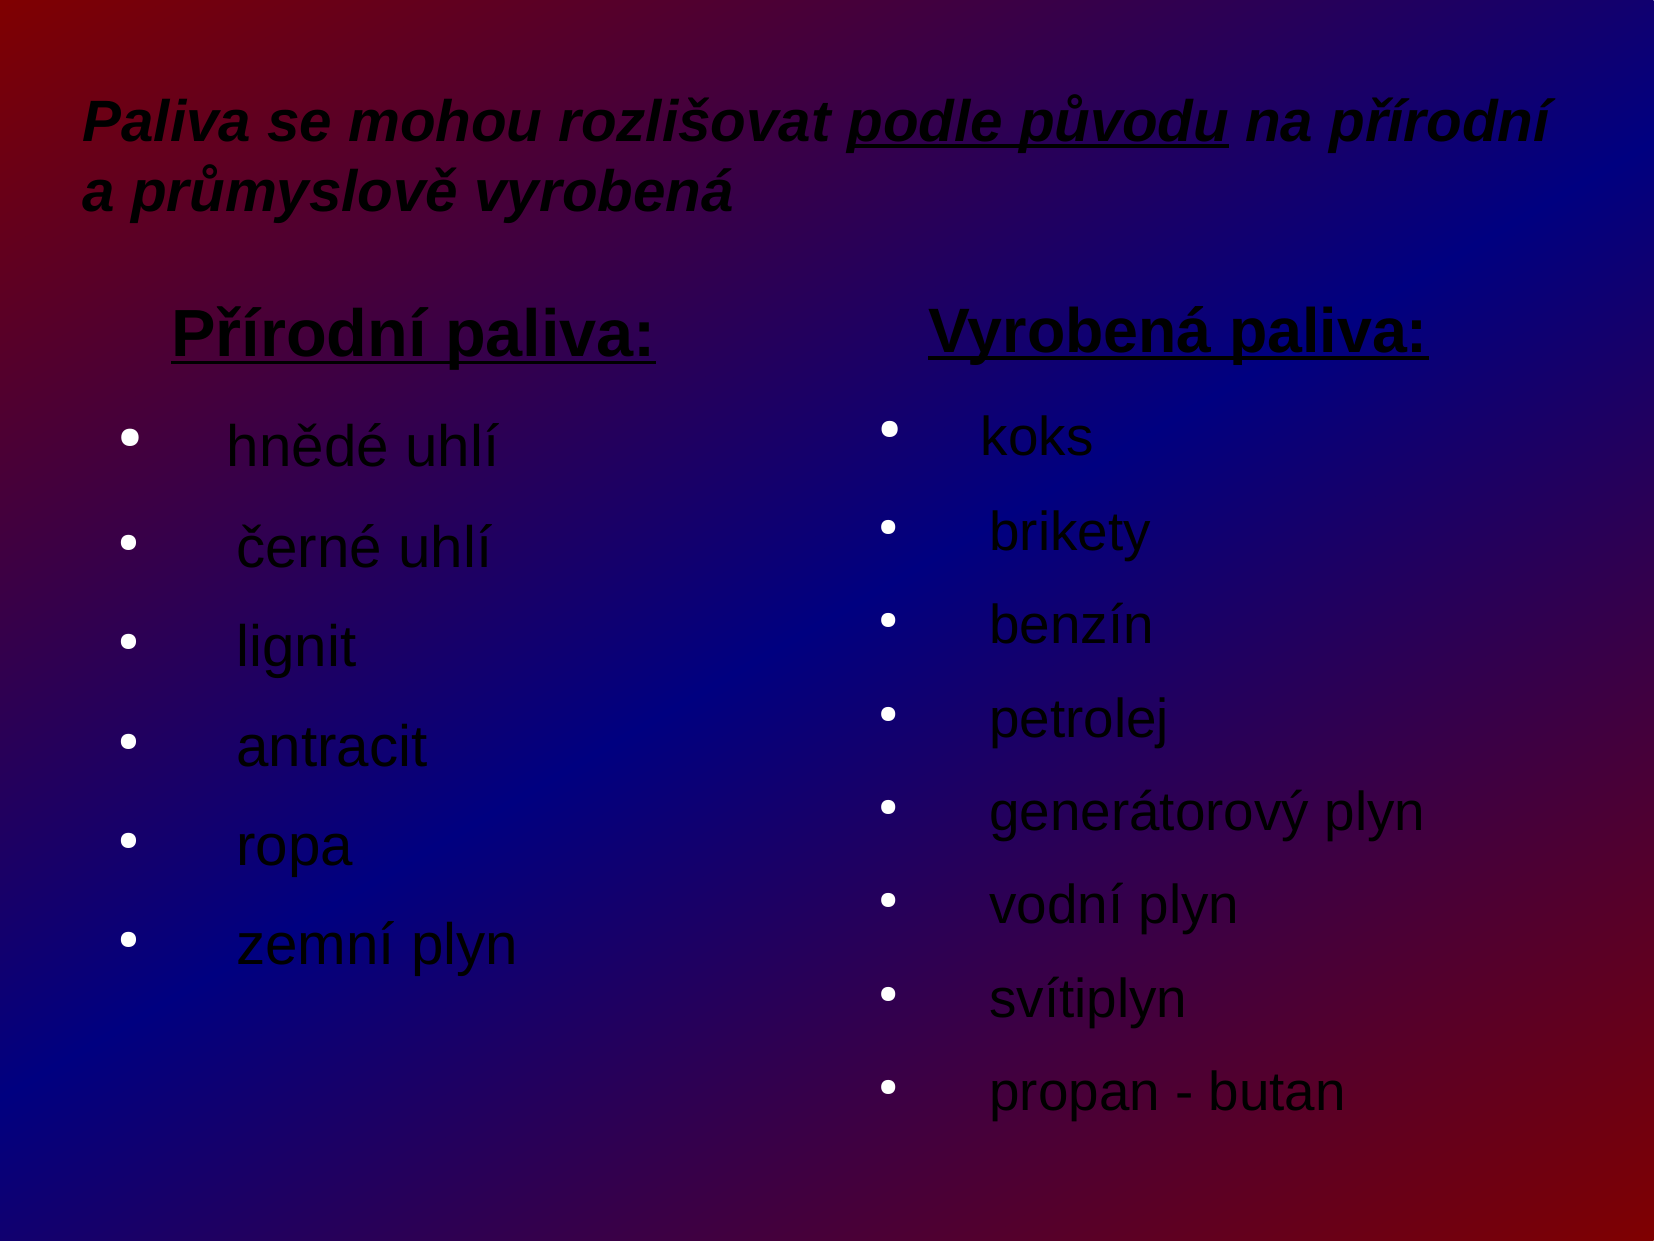

# Paliva se mohou rozlišovat podle původu na přírodní a průmyslově vyrobená
Přírodní paliva:
 hnědé uhlí
 černé uhlí
 lignit
 antracit
 ropa
 zemní plyn
Vyrobená paliva:
 koks
 brikety
 benzín
 petrolej
 generátorový plyn
 vodní plyn
 svítiplyn
 propan - butan